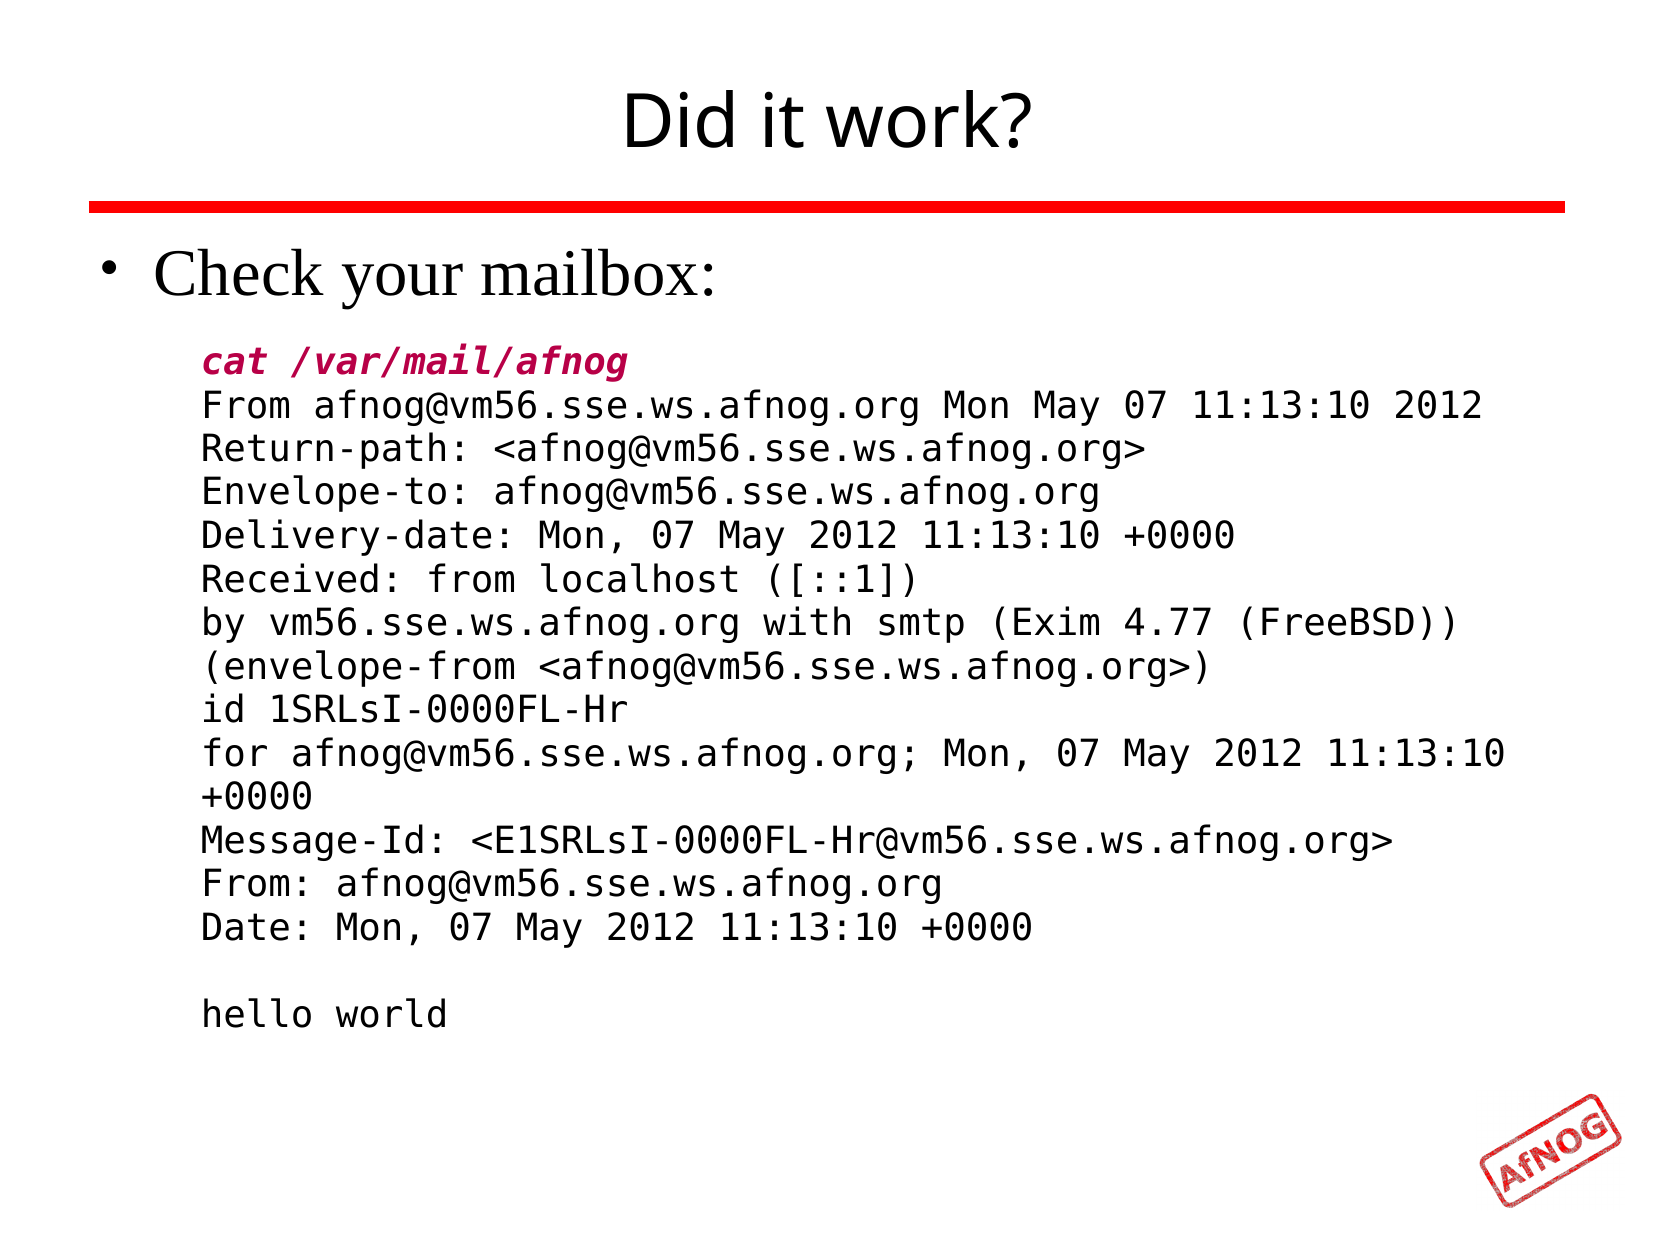

# Did it work?
Check your mailbox:
cat /var/mail/afnog
From afnog@vm56.sse.ws.afnog.org Mon May 07 11:13:10 2012
Return-path: <afnog@vm56.sse.ws.afnog.org>
Envelope-to: afnog@vm56.sse.ws.afnog.org
Delivery-date: Mon, 07 May 2012 11:13:10 +0000
Received: from localhost ([::1])
by vm56.sse.ws.afnog.org with smtp (Exim 4.77 (FreeBSD))
(envelope-from <afnog@vm56.sse.ws.afnog.org>)
id 1SRLsI-0000FL-Hr
for afnog@vm56.sse.ws.afnog.org; Mon, 07 May 2012 11:13:10 +0000
Message-Id: <E1SRLsI-0000FL-Hr@vm56.sse.ws.afnog.org>
From: afnog@vm56.sse.ws.afnog.org
Date: Mon, 07 May 2012 11:13:10 +0000
hello world